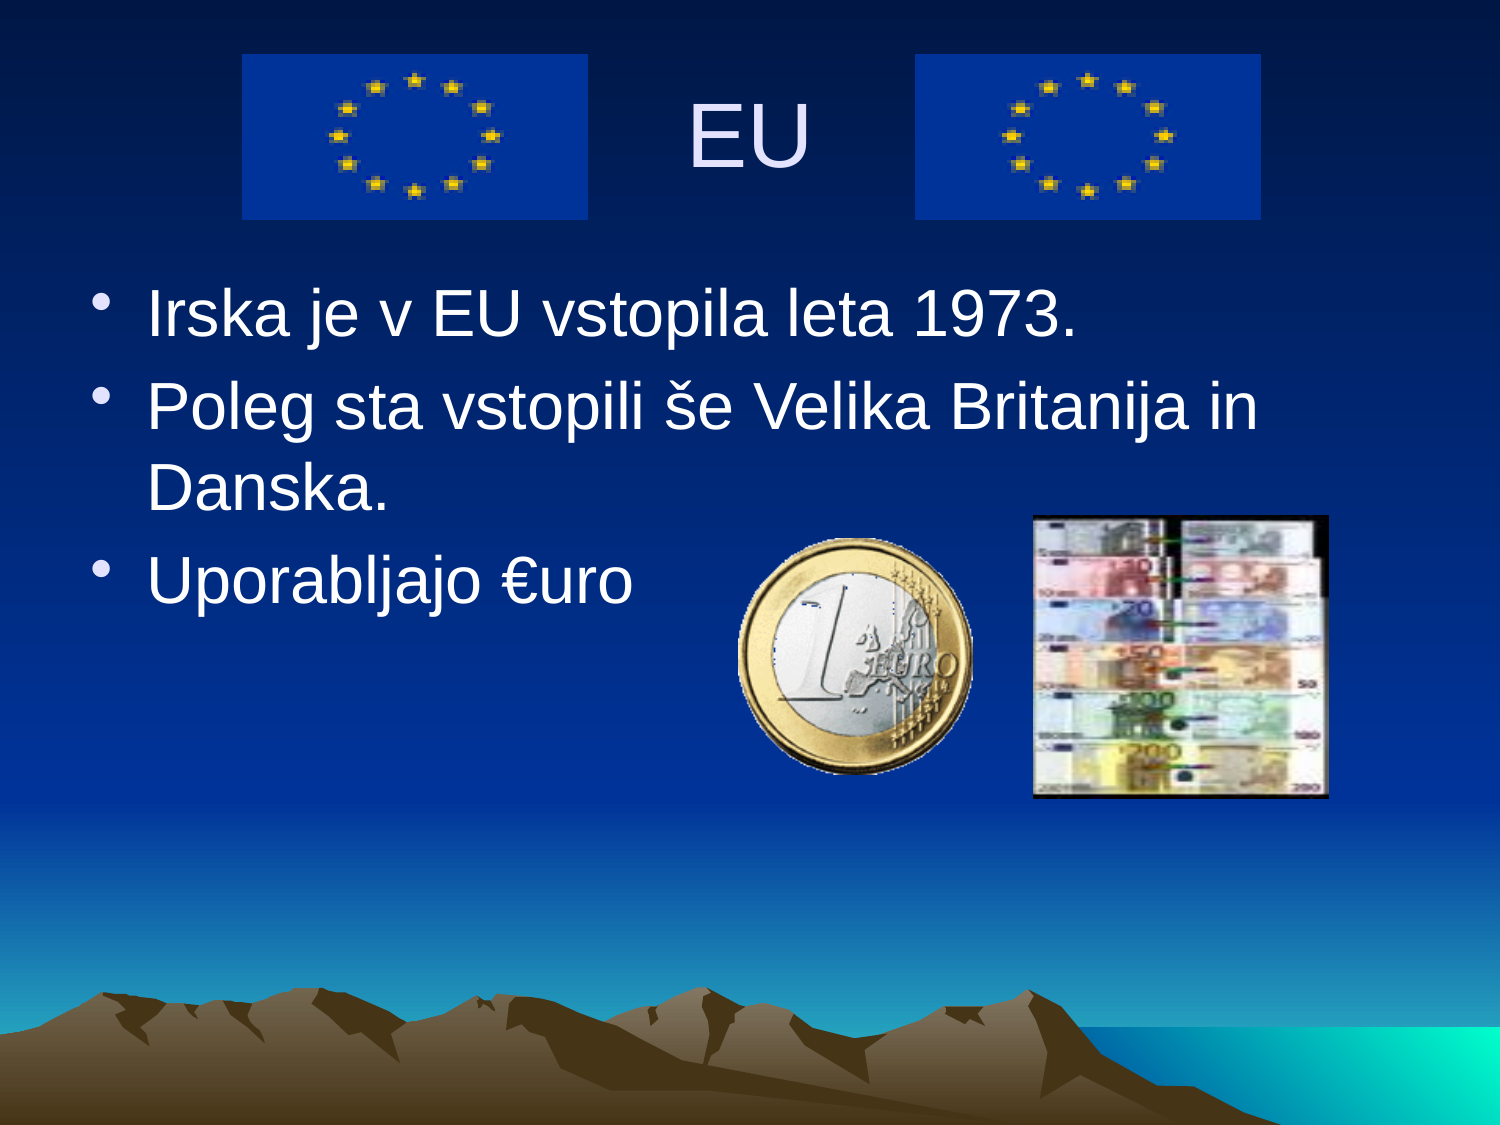

# EU
Irska je v EU vstopila leta 1973.
Poleg sta vstopili še Velika Britanija in Danska.
Uporabljajo €uro